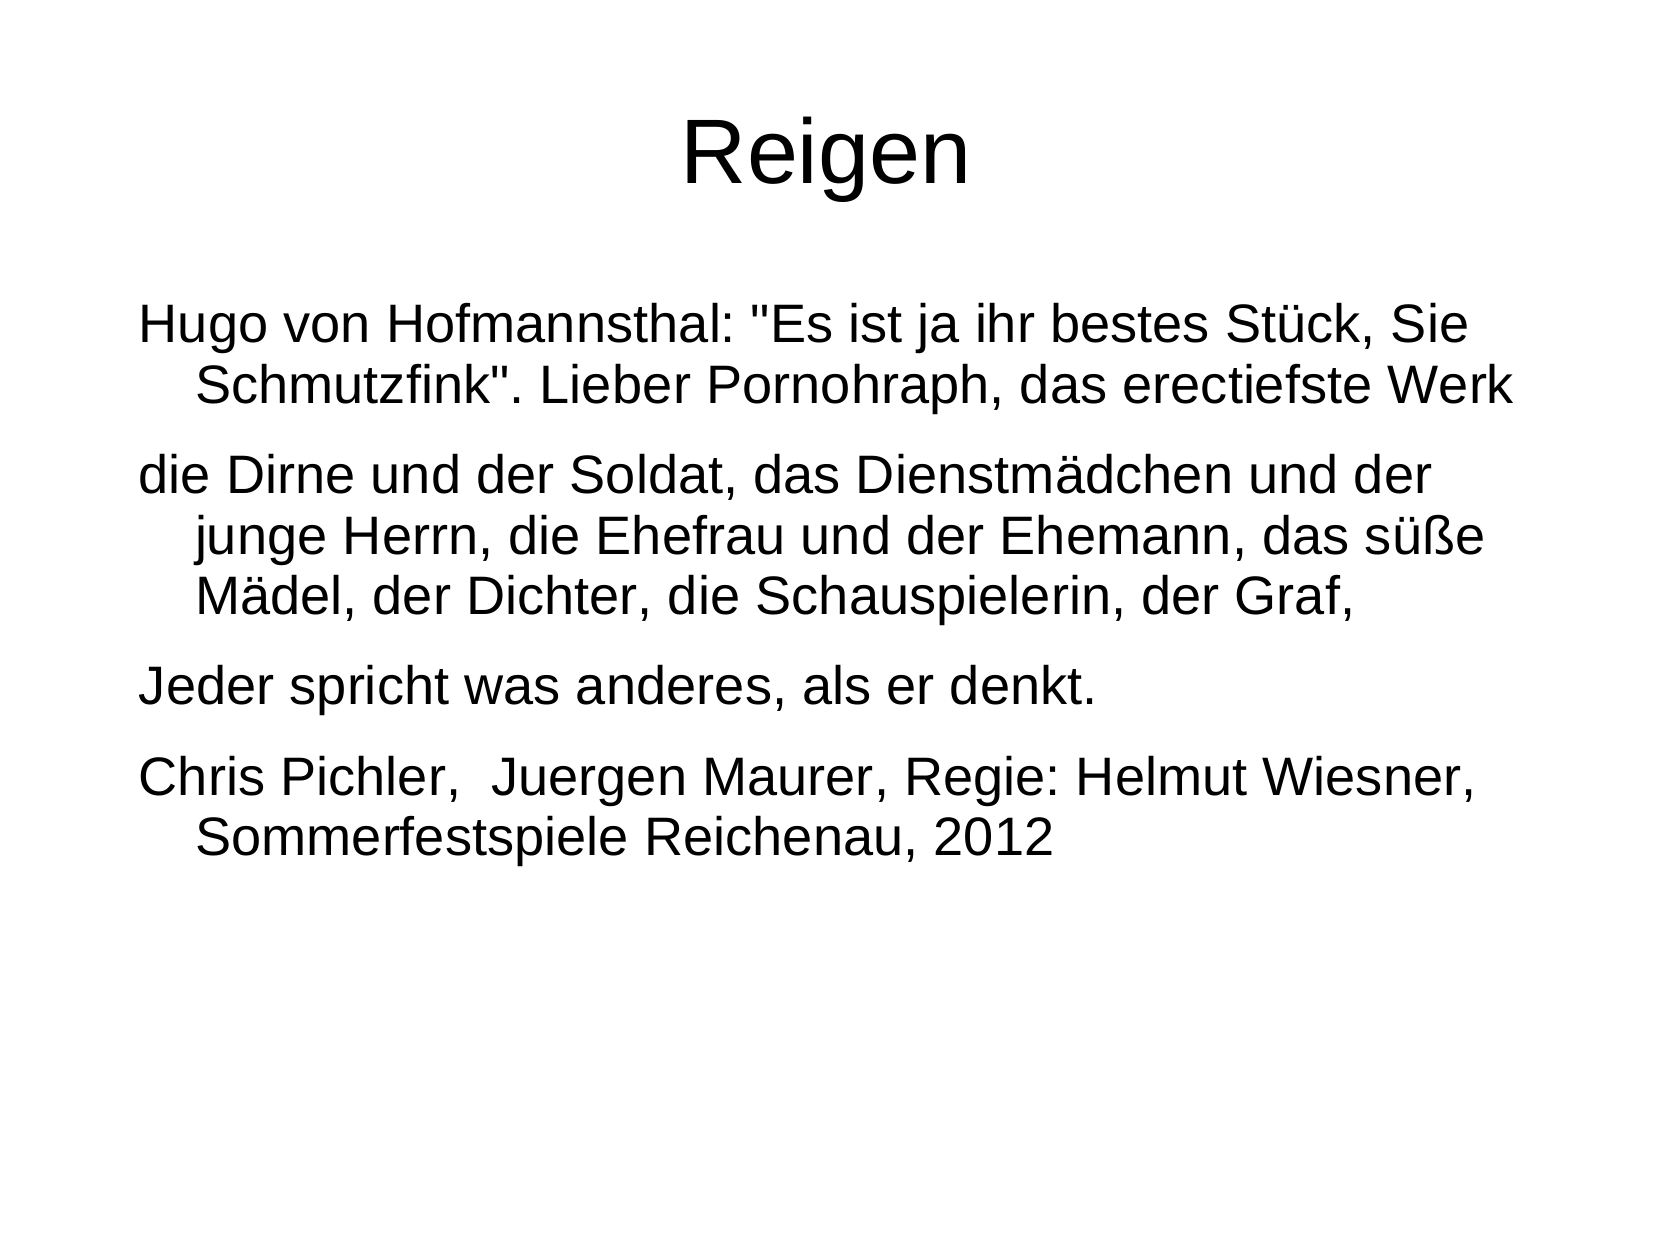

# Reigen
Hugo von Hofmannsthal: "Es ist ja ihr bestes Stück, Sie Schmutzfink". Lieber Pornohraph, das erectiefste Werk
die Dirne und der Soldat, das Dienstmädchen und der junge Herrn, die Ehefrau und der Ehemann, das süße Mädel, der Dichter, die Schauspielerin, der Graf,
Jeder spricht was anderes, als er denkt.
Chris Pichler, Juergen Maurer, Regie: Helmut Wiesner, Sommerfestspiele Reichenau, 2012